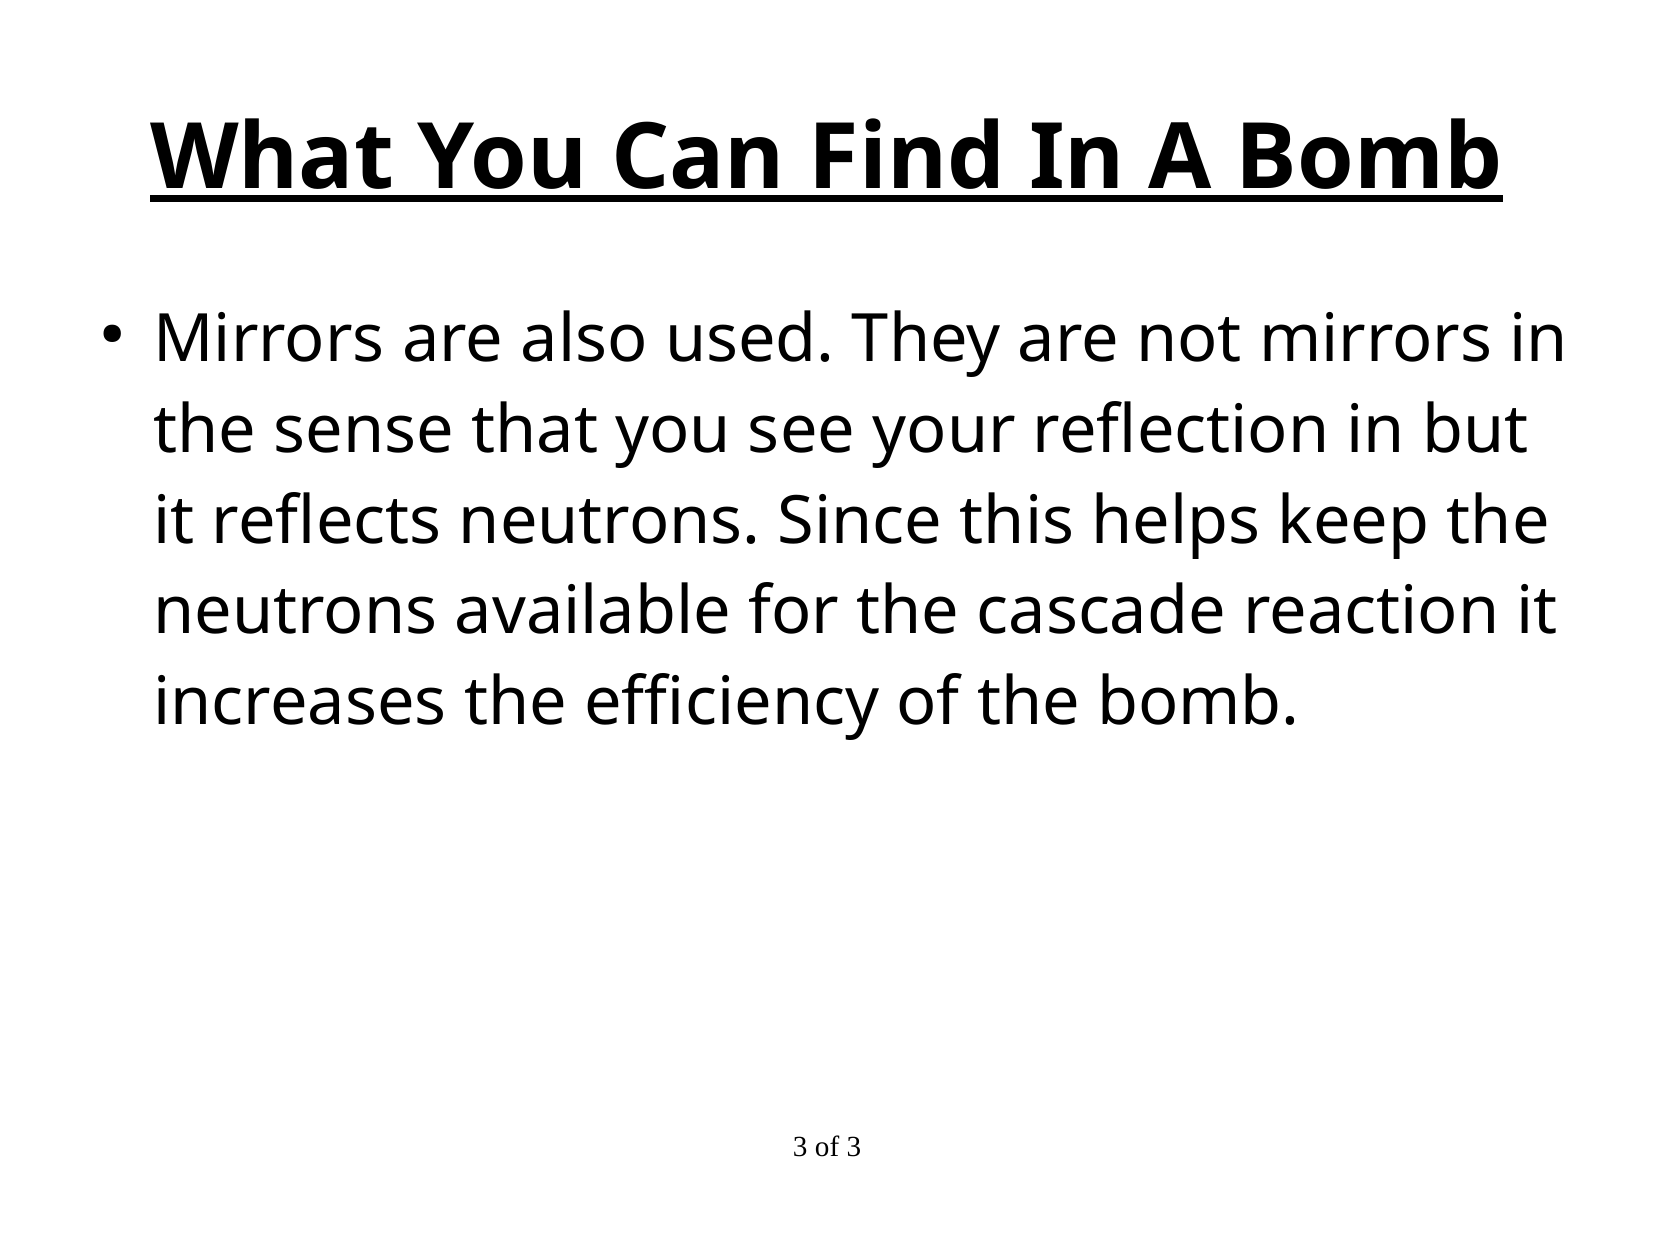

# What You Can Find In A Bomb
Mirrors are also used. They are not mirrors in the sense that you see your reflection in but it reflects neutrons. Since this helps keep the neutrons available for the cascade reaction it increases the efficiency of the bomb.
3 of 3